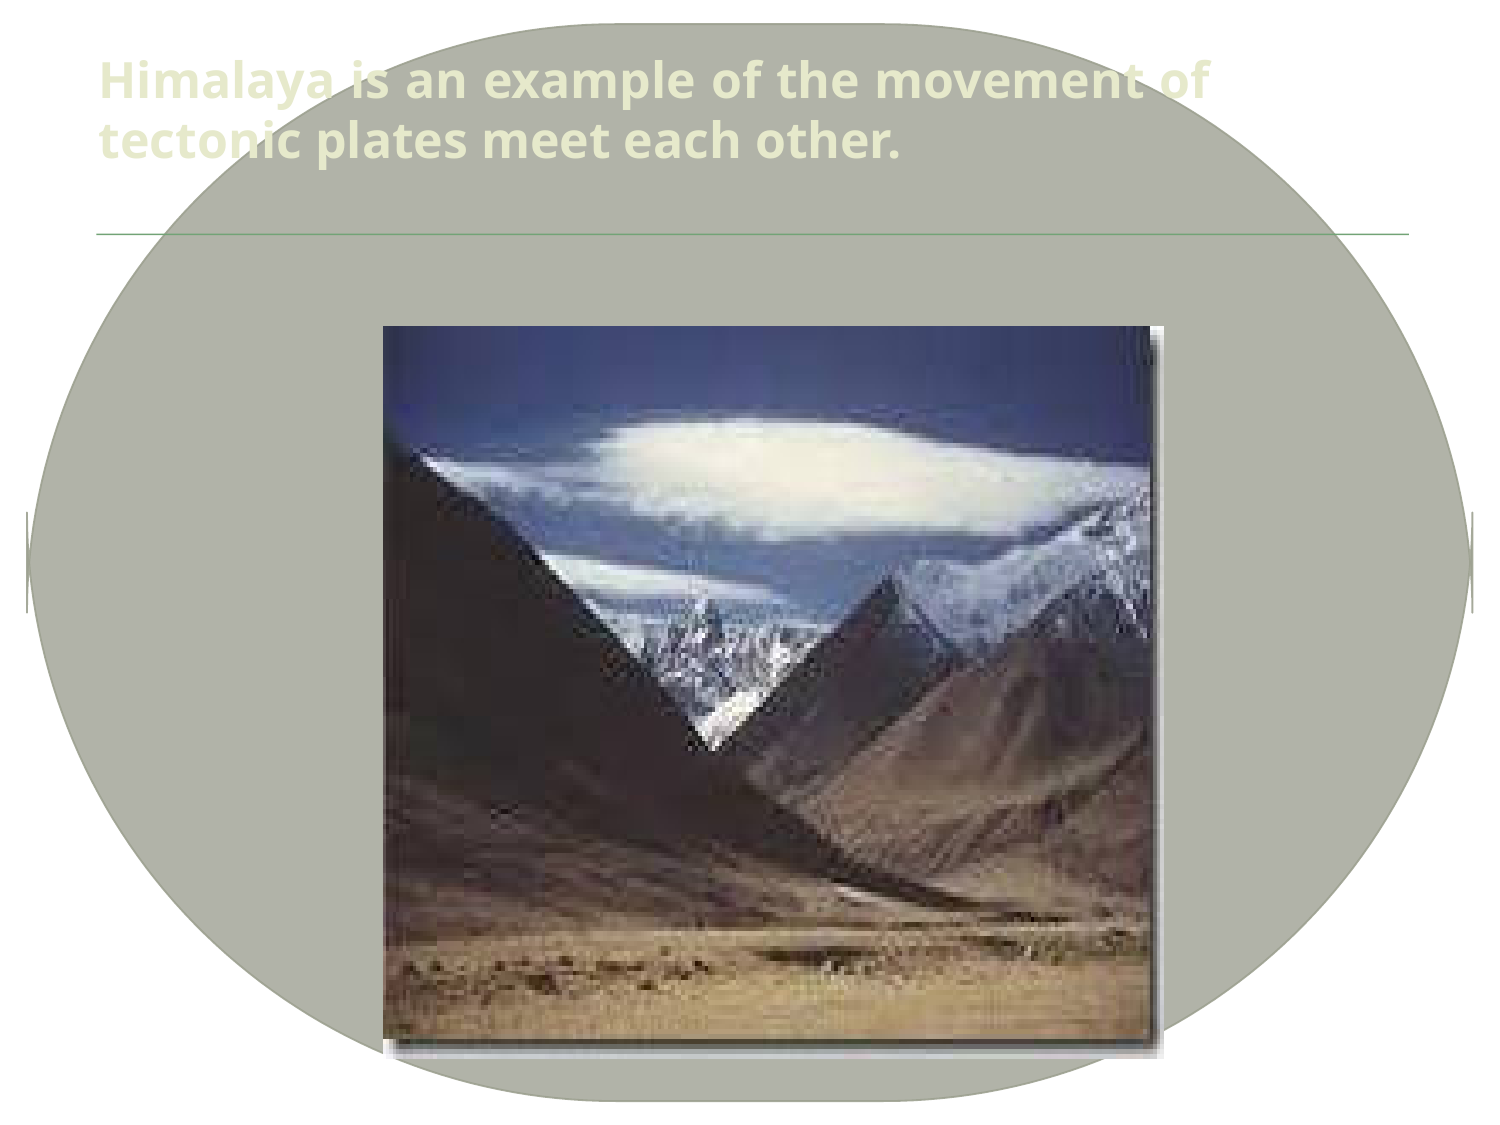

# Himalaya is an example of the movement of tectonic plates meet each other.